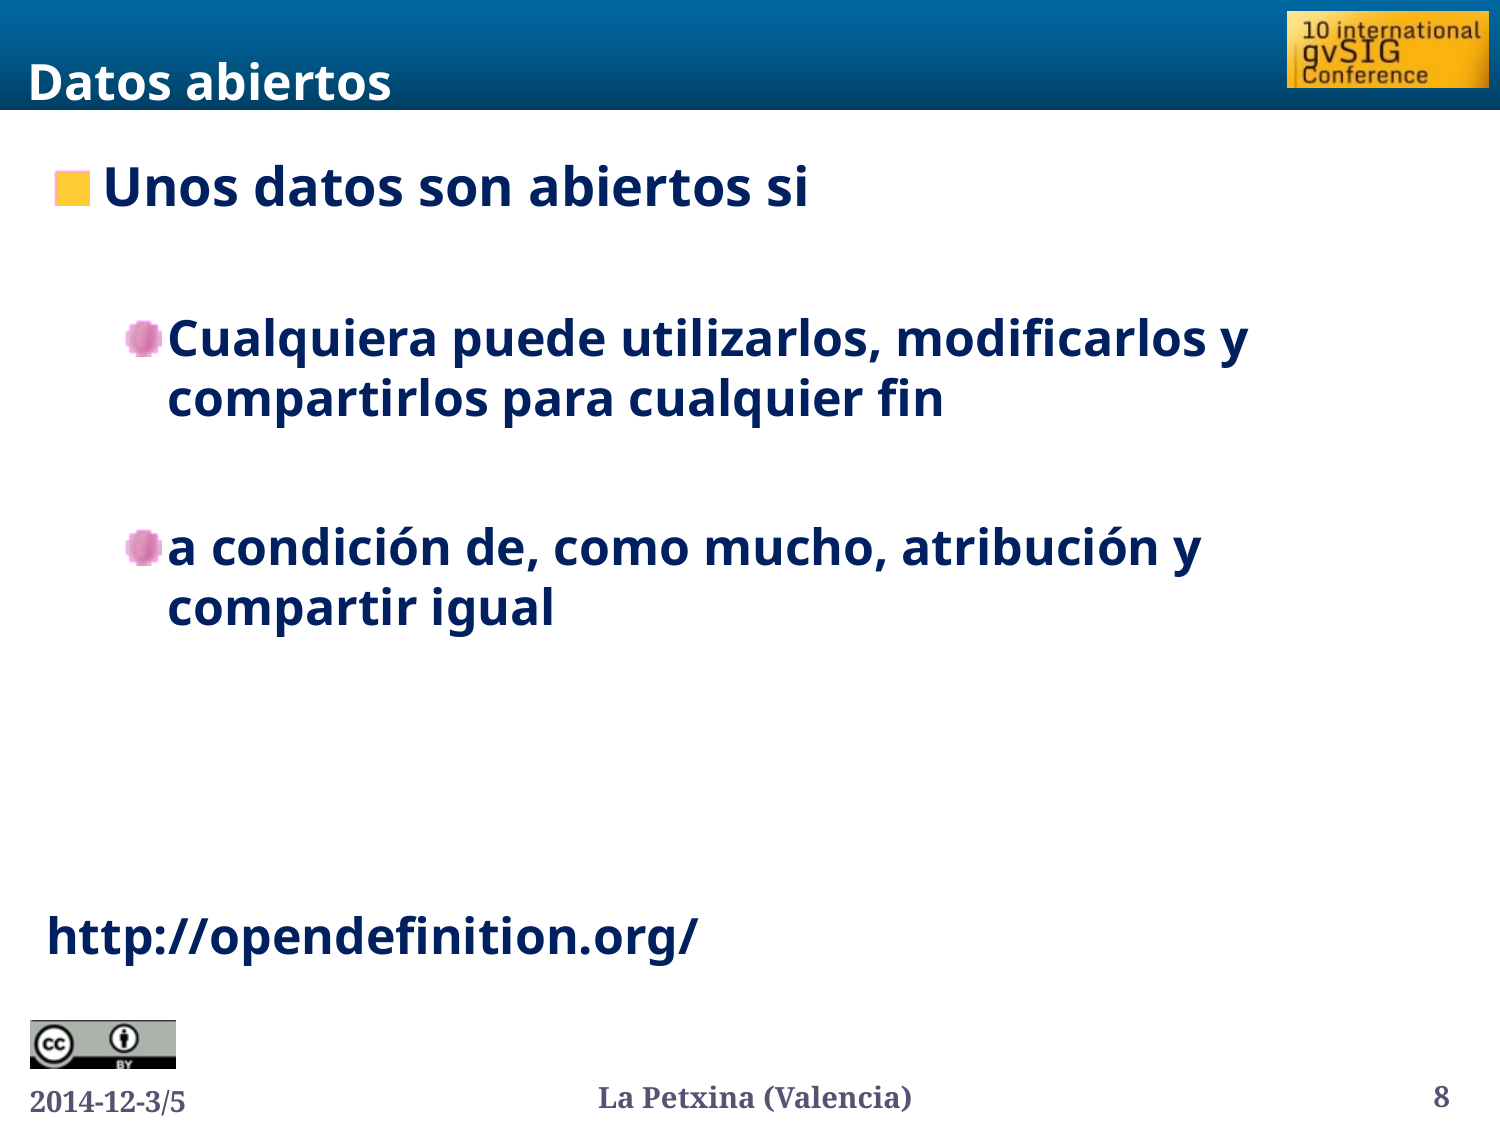

# Datos abiertos
Unos datos son abiertos si
Cualquiera puede utilizarlos, modificarlos y compartirlos para cualquier fin
a condición de, como mucho, atribución y compartir igual
http://opendefinition.org/